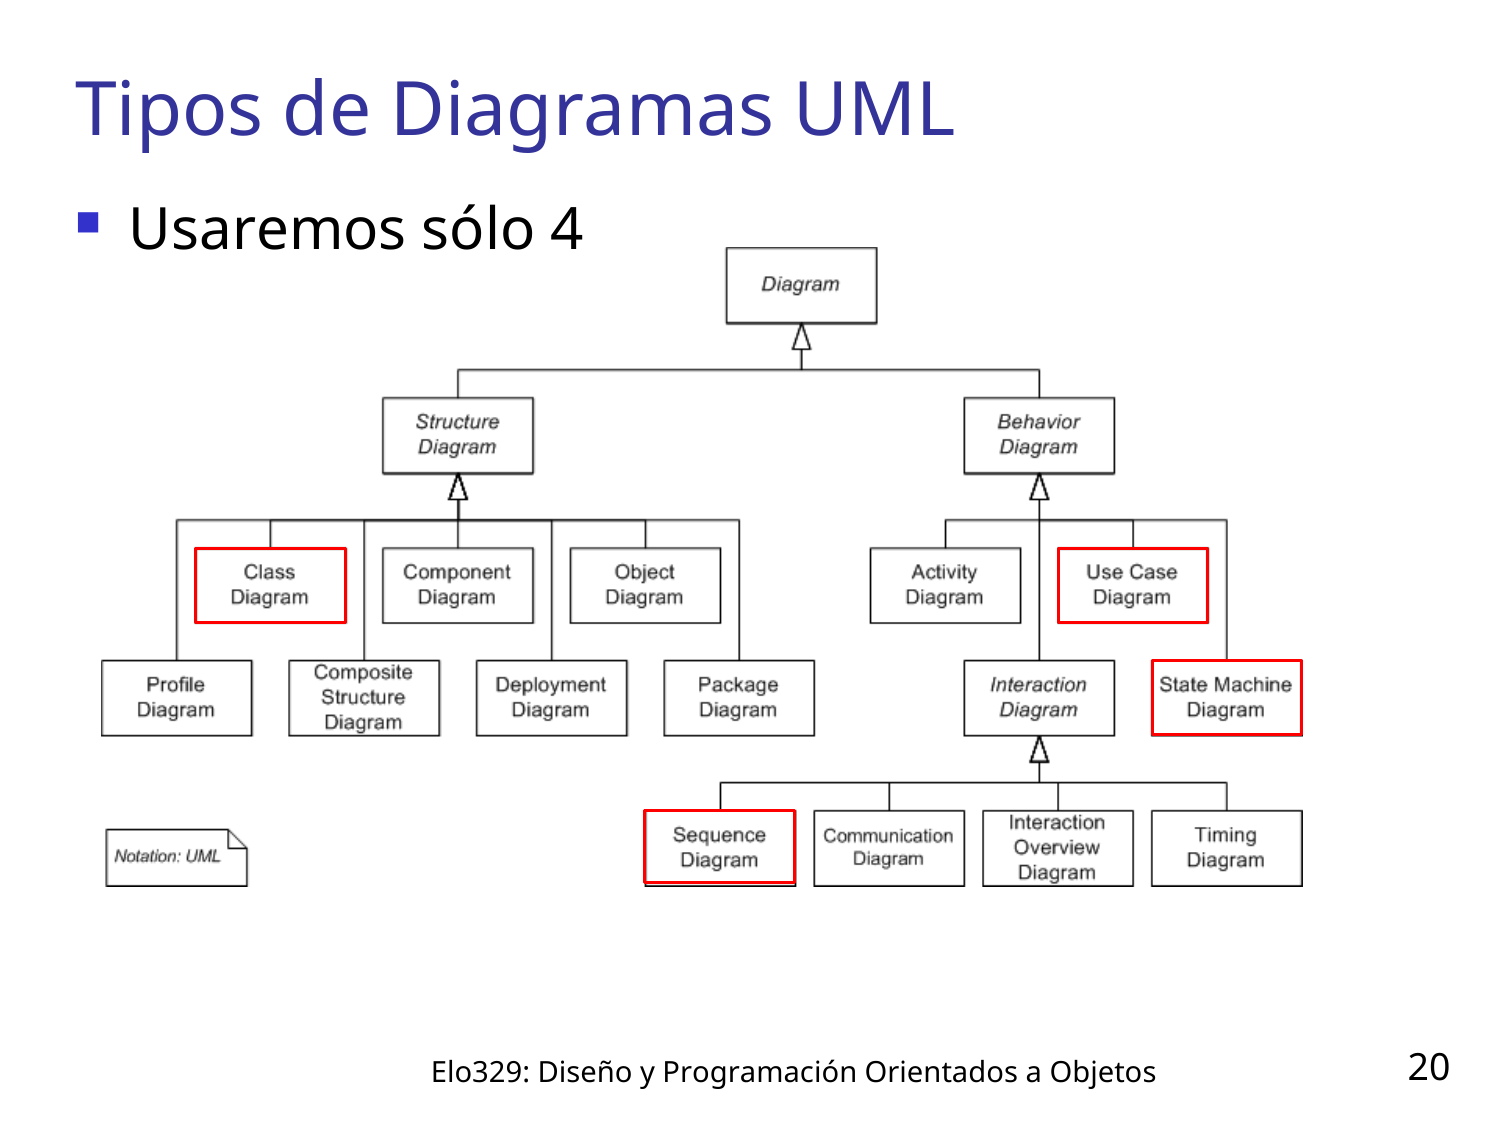

# Tipos de Diagramas UML
Usaremos sólo 4
20